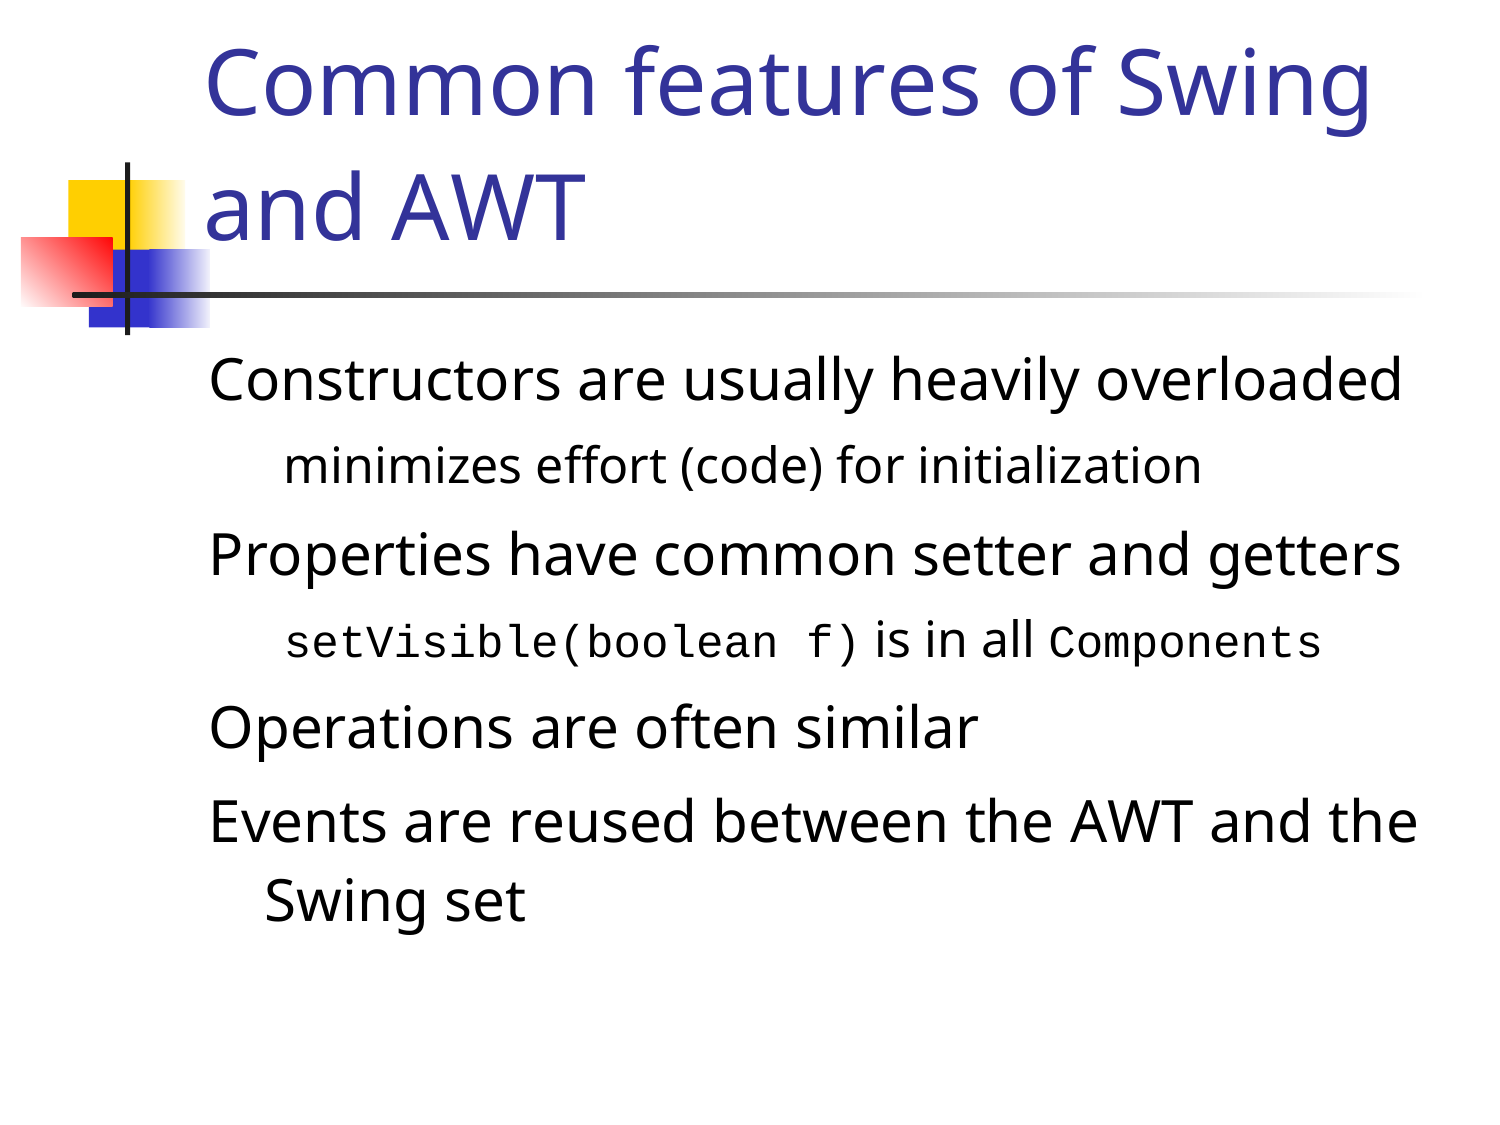

# Common features of Swing and AWT
Constructors are usually heavily overloaded
minimizes effort (code) for initialization
Properties have common setter and getters
setVisible(boolean f) is in all Components
Operations are often similar
Events are reused between the AWT and the Swing set